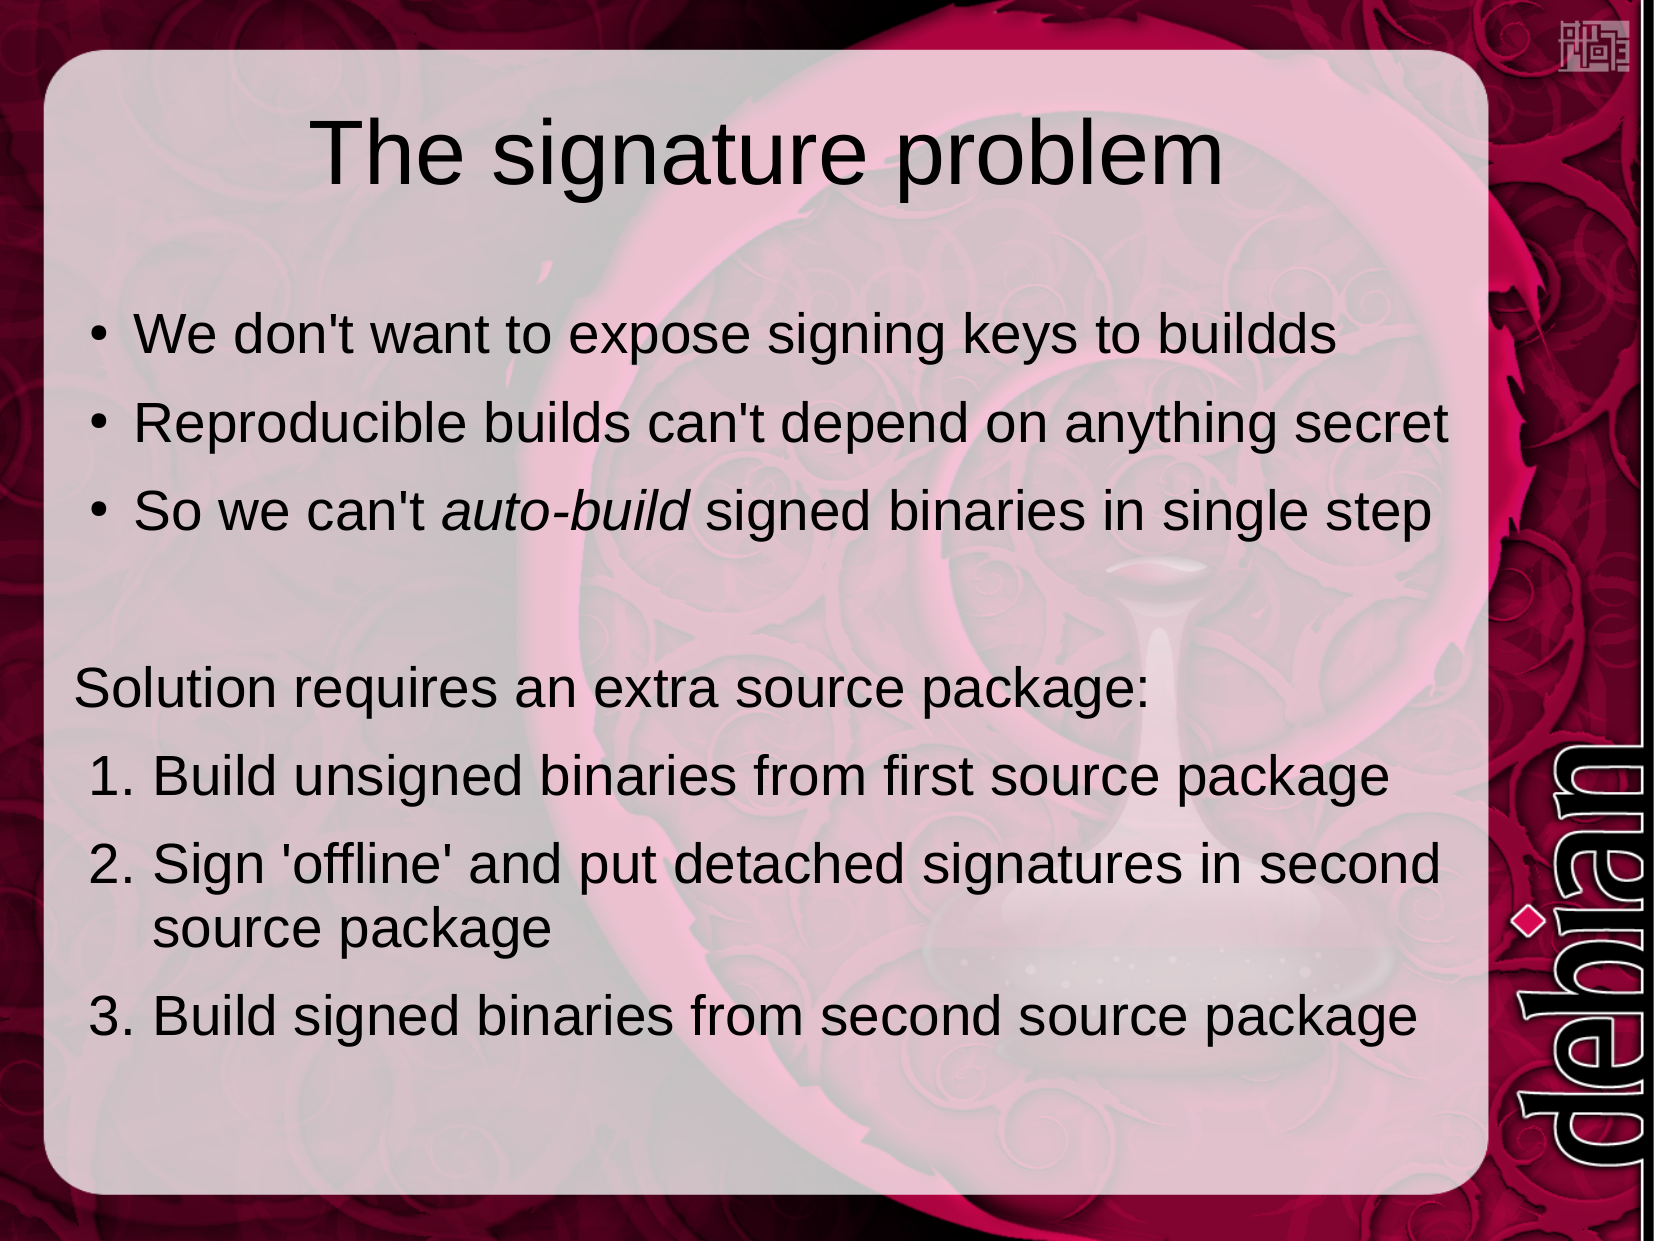

# The signature problem
We don't want to expose signing keys to buildds
Reproducible builds can't depend on anything secret
So we can't auto-build signed binaries in single step
Solution requires an extra source package:
Build unsigned binaries from first source package
Sign 'offline' and put detached signatures in second source package
Build signed binaries from second source package